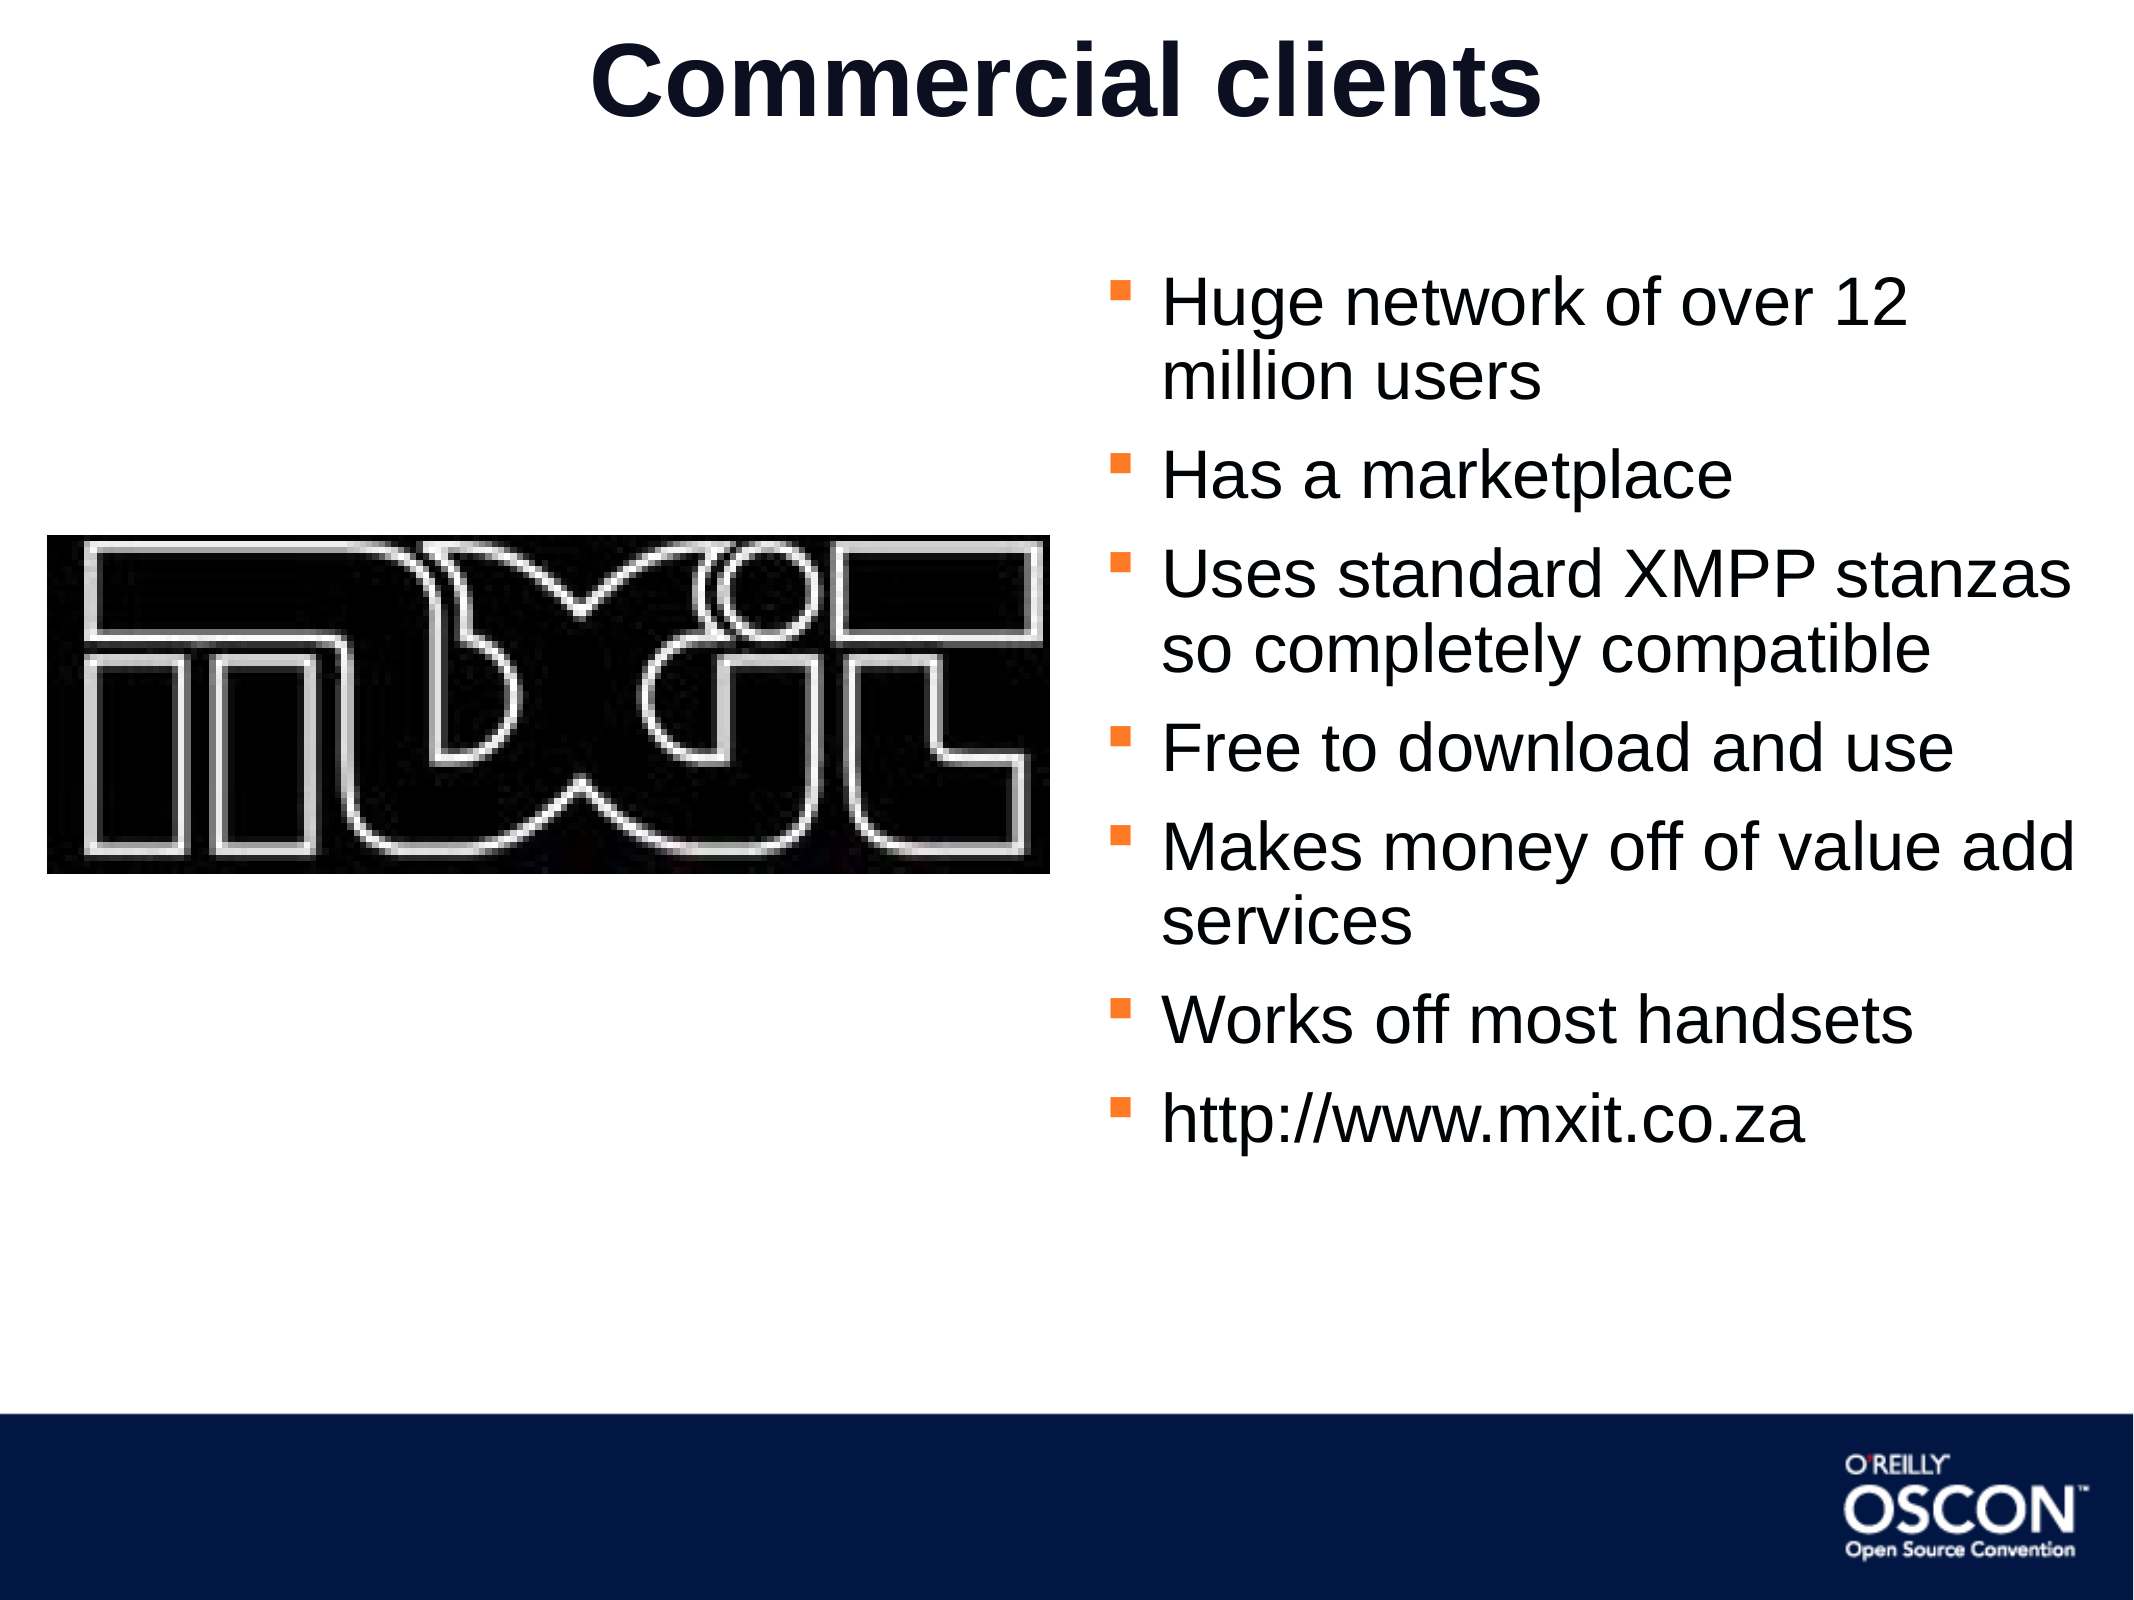

# Commercial clients
Huge network of over 12 million users
Has a marketplace
Uses standard XMPP stanzas so completely compatible
Free to download and use
Makes money off of value add services
Works off most handsets
http://www.mxit.co.za